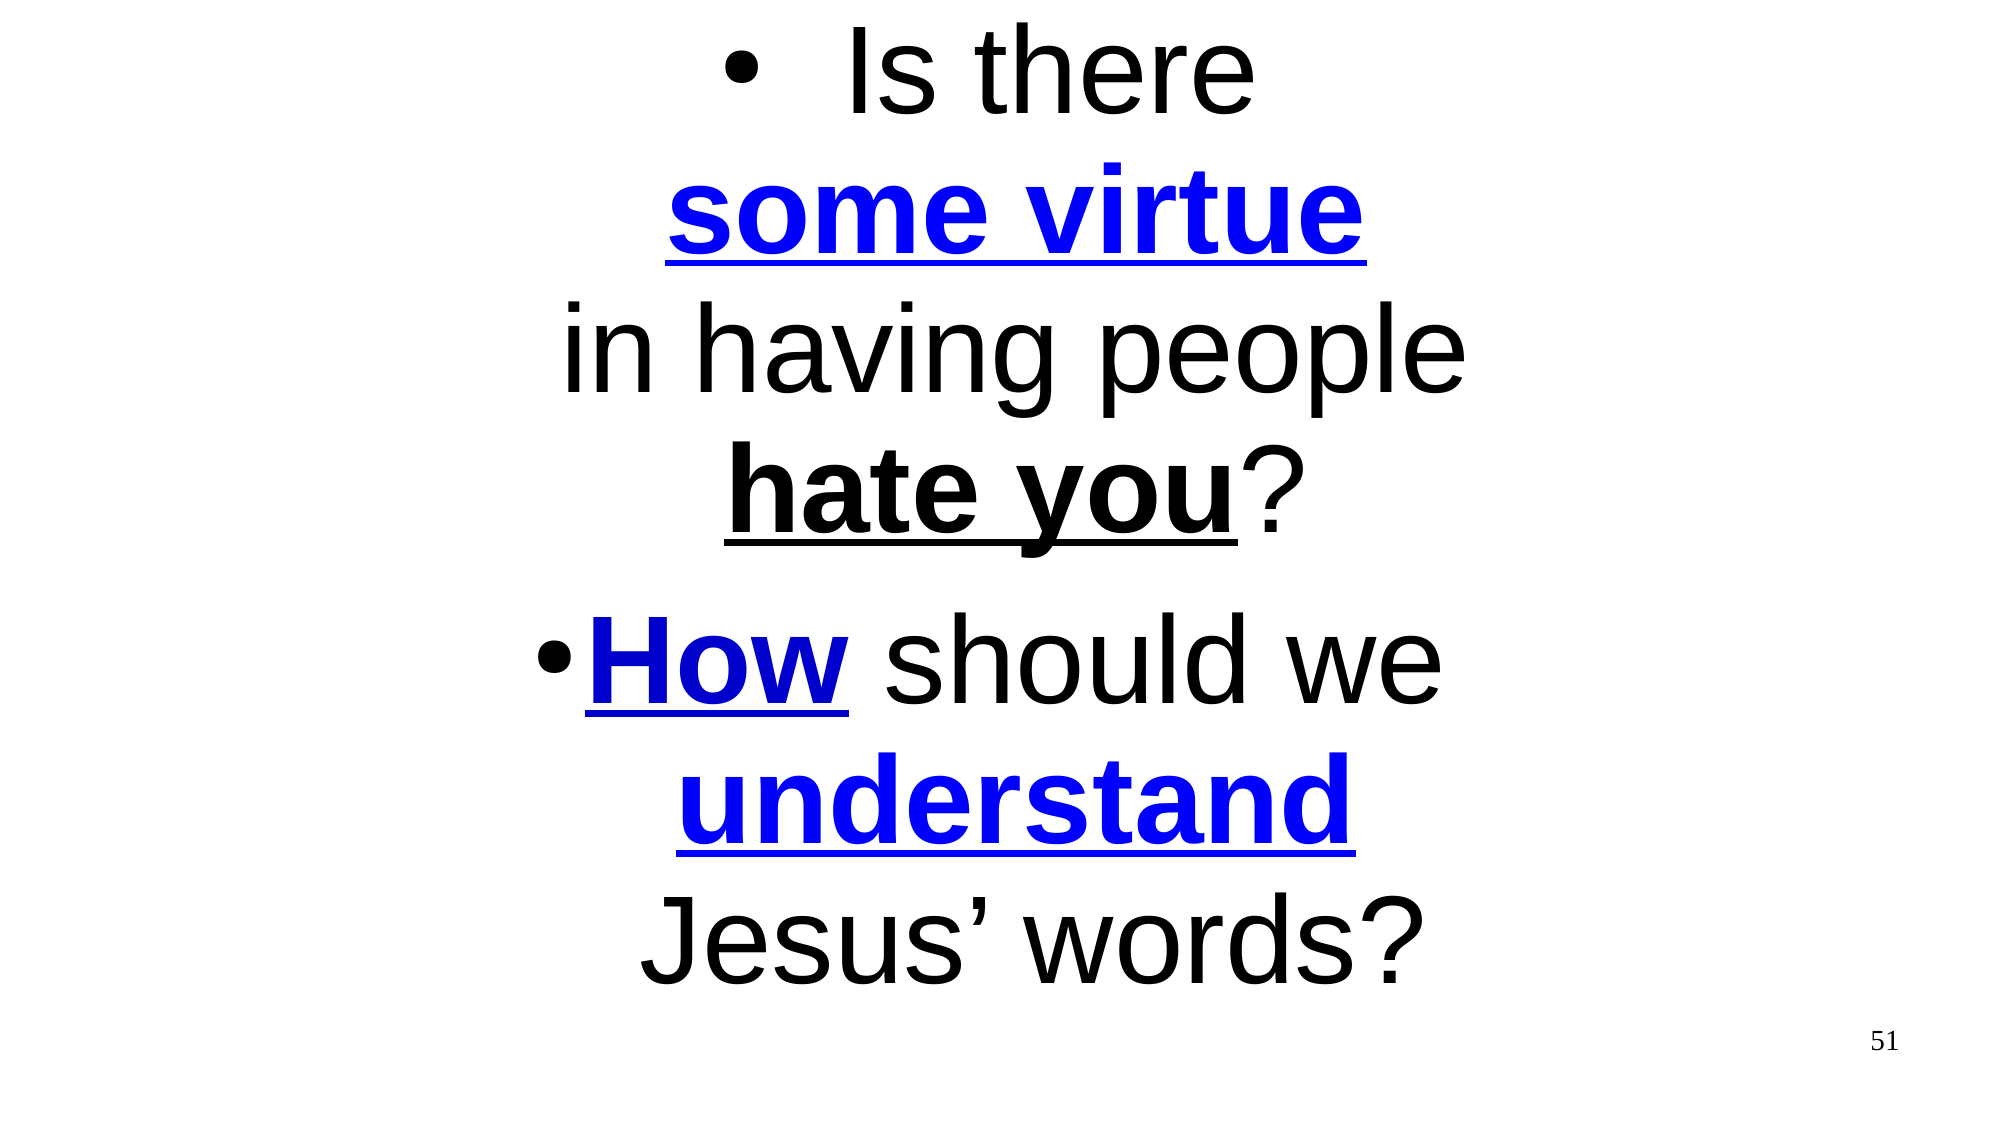

# Is there some virtue in having people hate you?
How should we
understand
Jesus’ words?
51